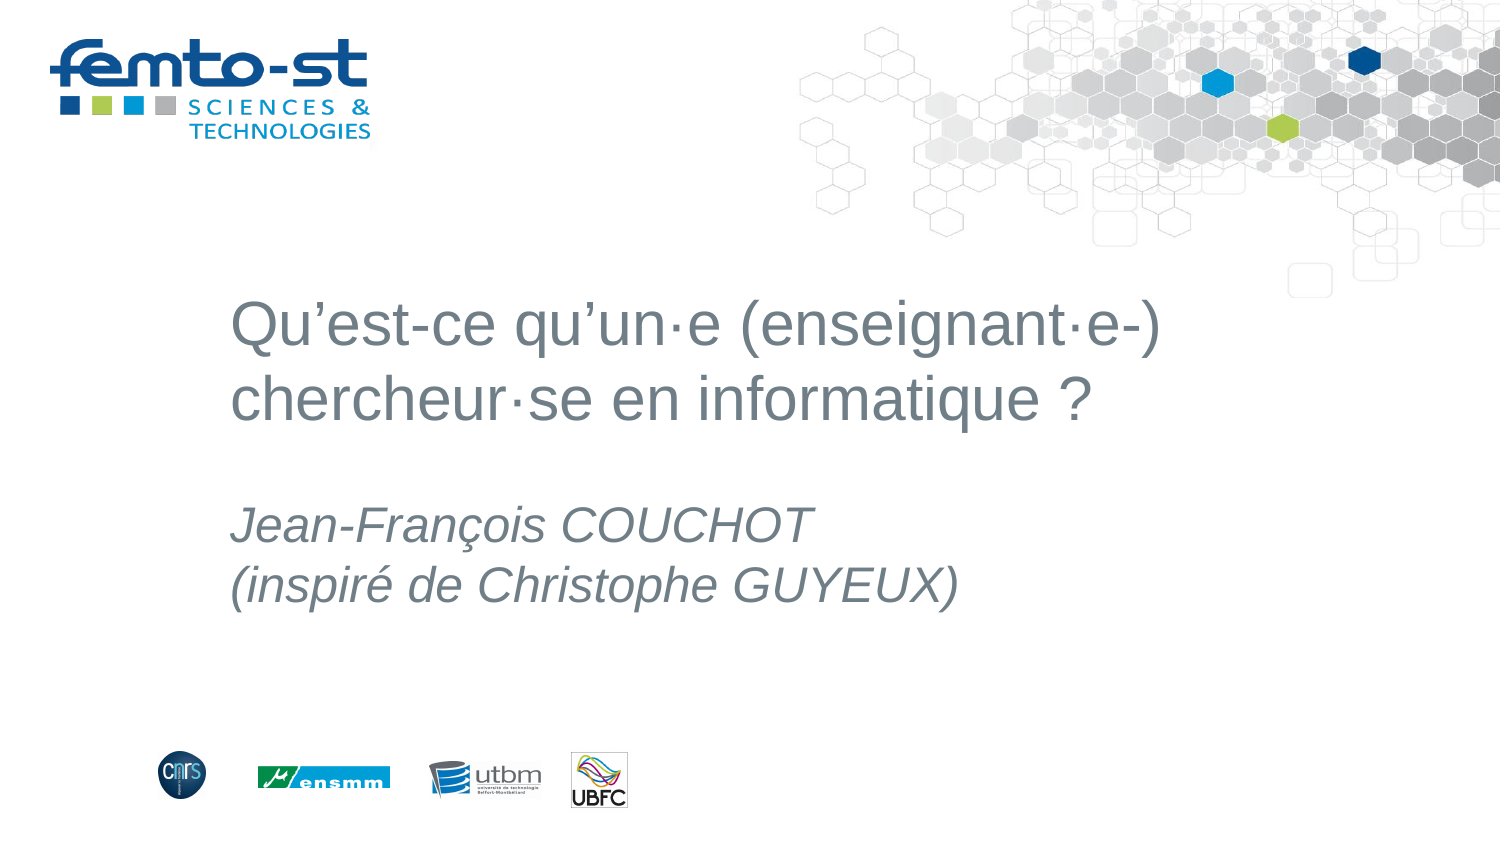

Qu’est-ce qu’un·e (enseignant·e-) chercheur·se en informatique ?
Jean-François COUCHOT
(inspiré de Christophe GUYEUX)